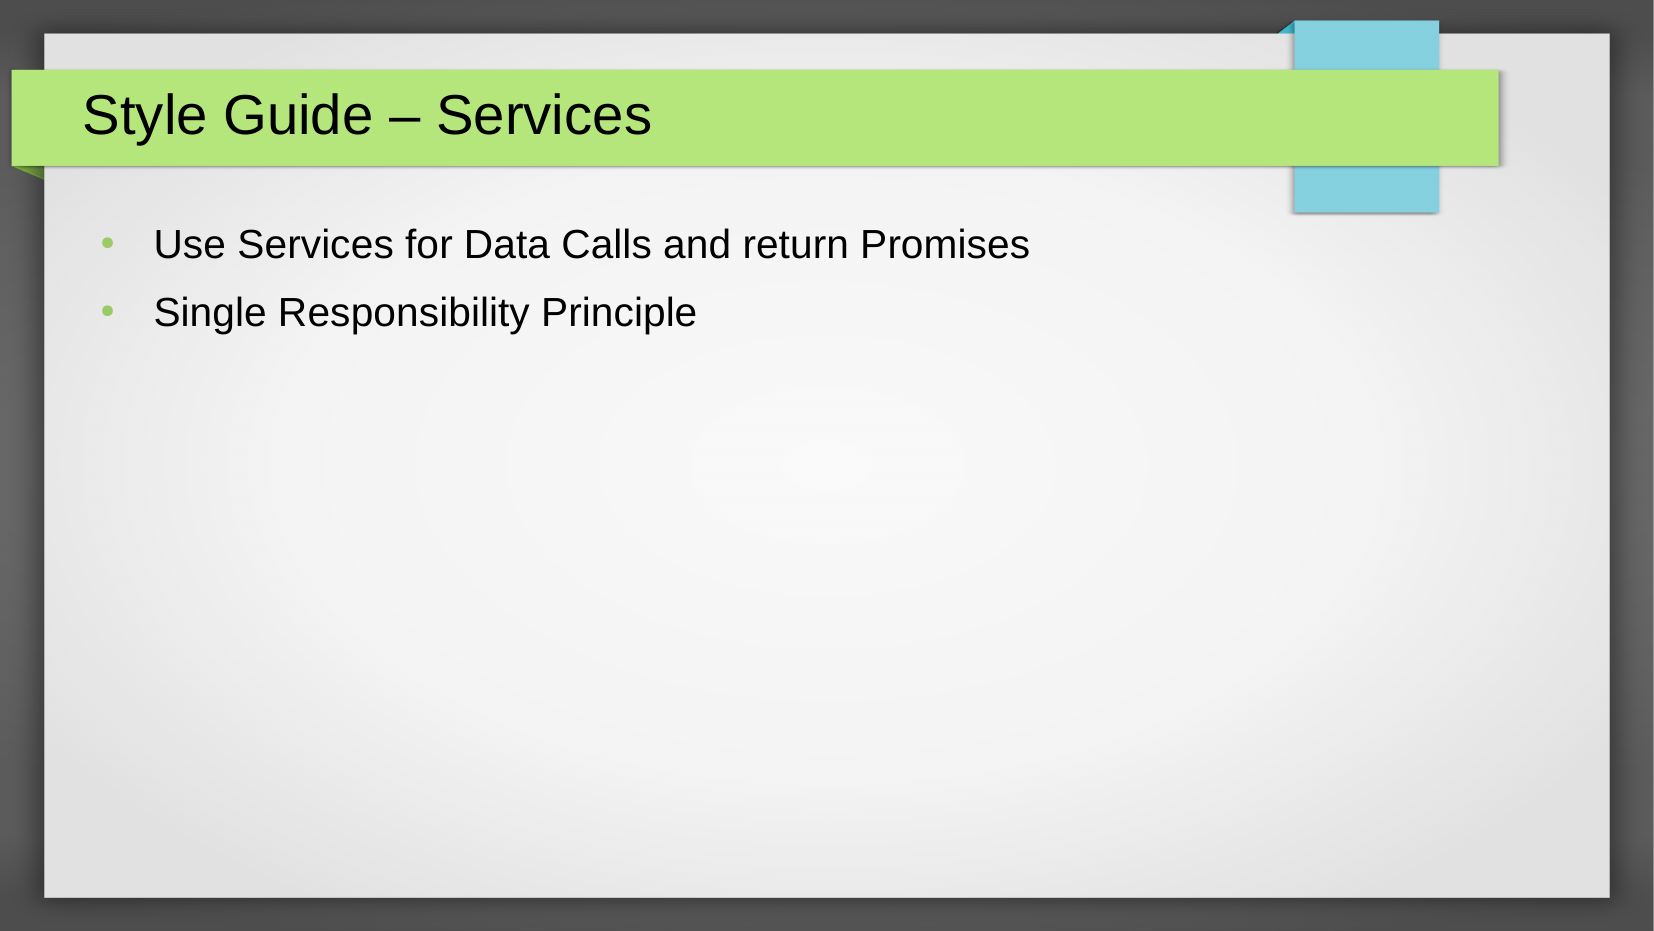

# Style Guide – Services
Use Services for Data Calls and return Promises
Single Responsibility Principle